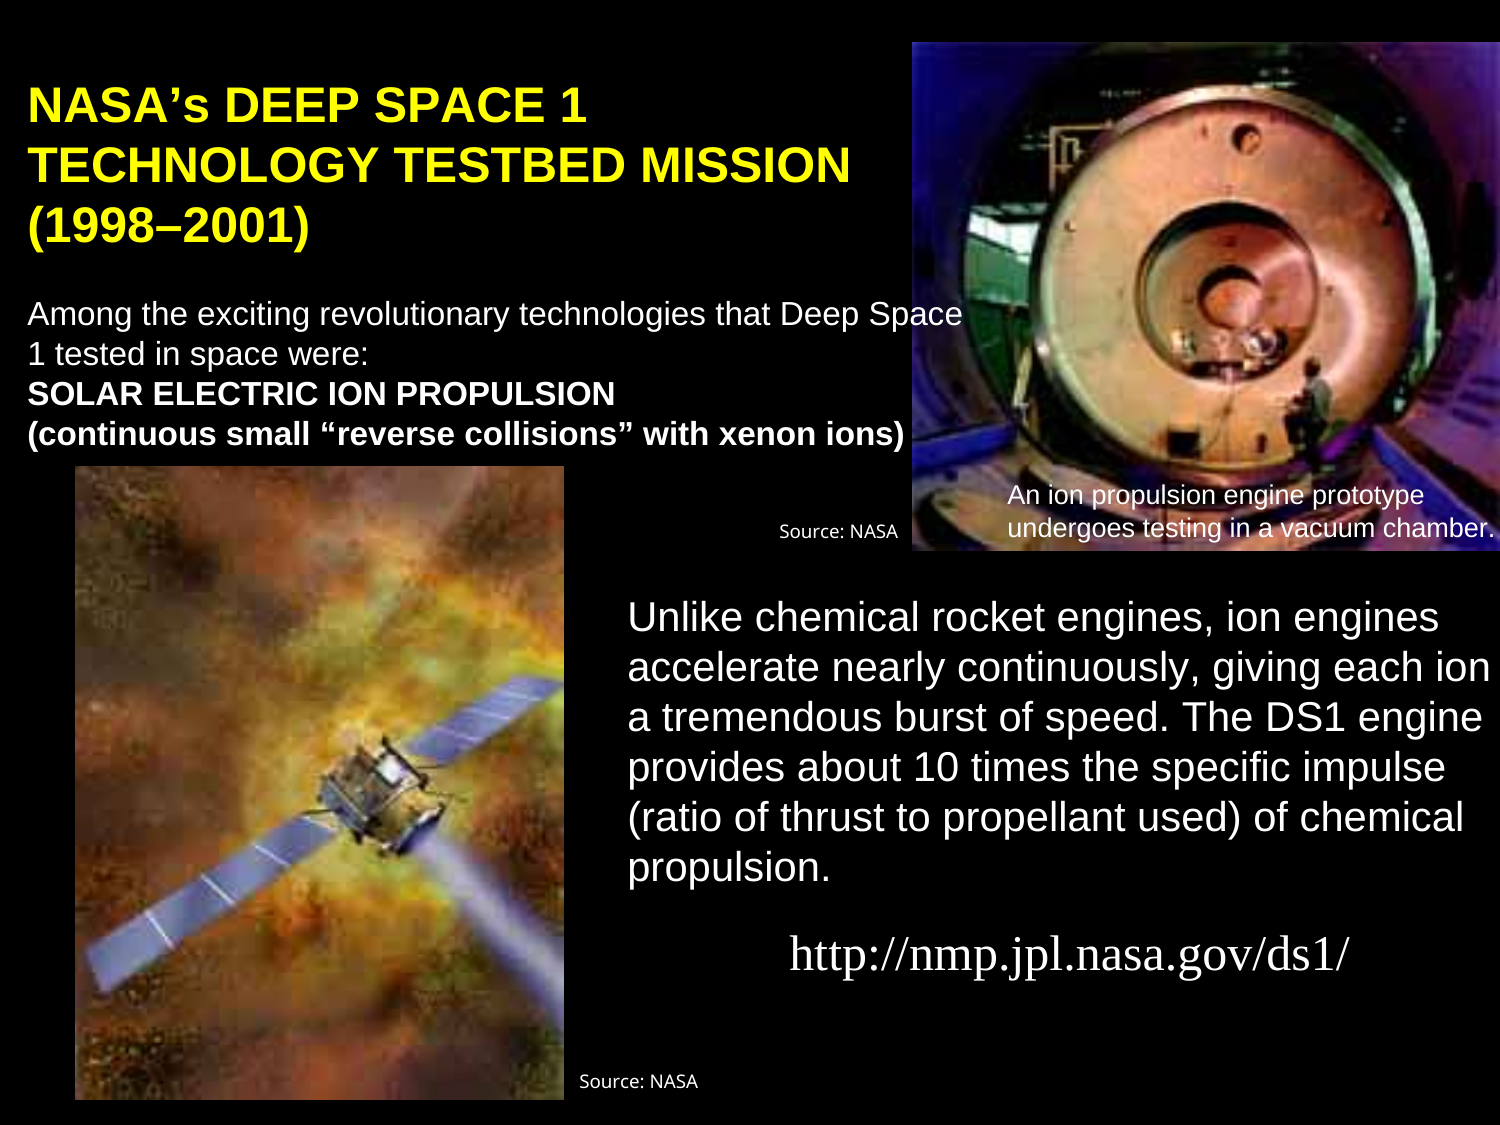

NASA’s DEEP SPACE 1
TECHNOLOGY TESTBED MISSION
(1998–2001)
Among the exciting revolutionary technologies that Deep Space 1 tested in space were:
SOLAR ELECTRIC ION PROPULSION
(continuous small “reverse collisions” with xenon ions)
An ion propulsion engine prototype
undergoes testing in a vacuum chamber.
Source: NASA
Unlike chemical rocket engines, ion engines
accelerate nearly continuously, giving each ion
a tremendous burst of speed. The DS1 engine
provides about 10 times the specific impulse
(ratio of thrust to propellant used) of chemical
propulsion.
http://nmp.jpl.nasa.gov/ds1/
Source: NASA